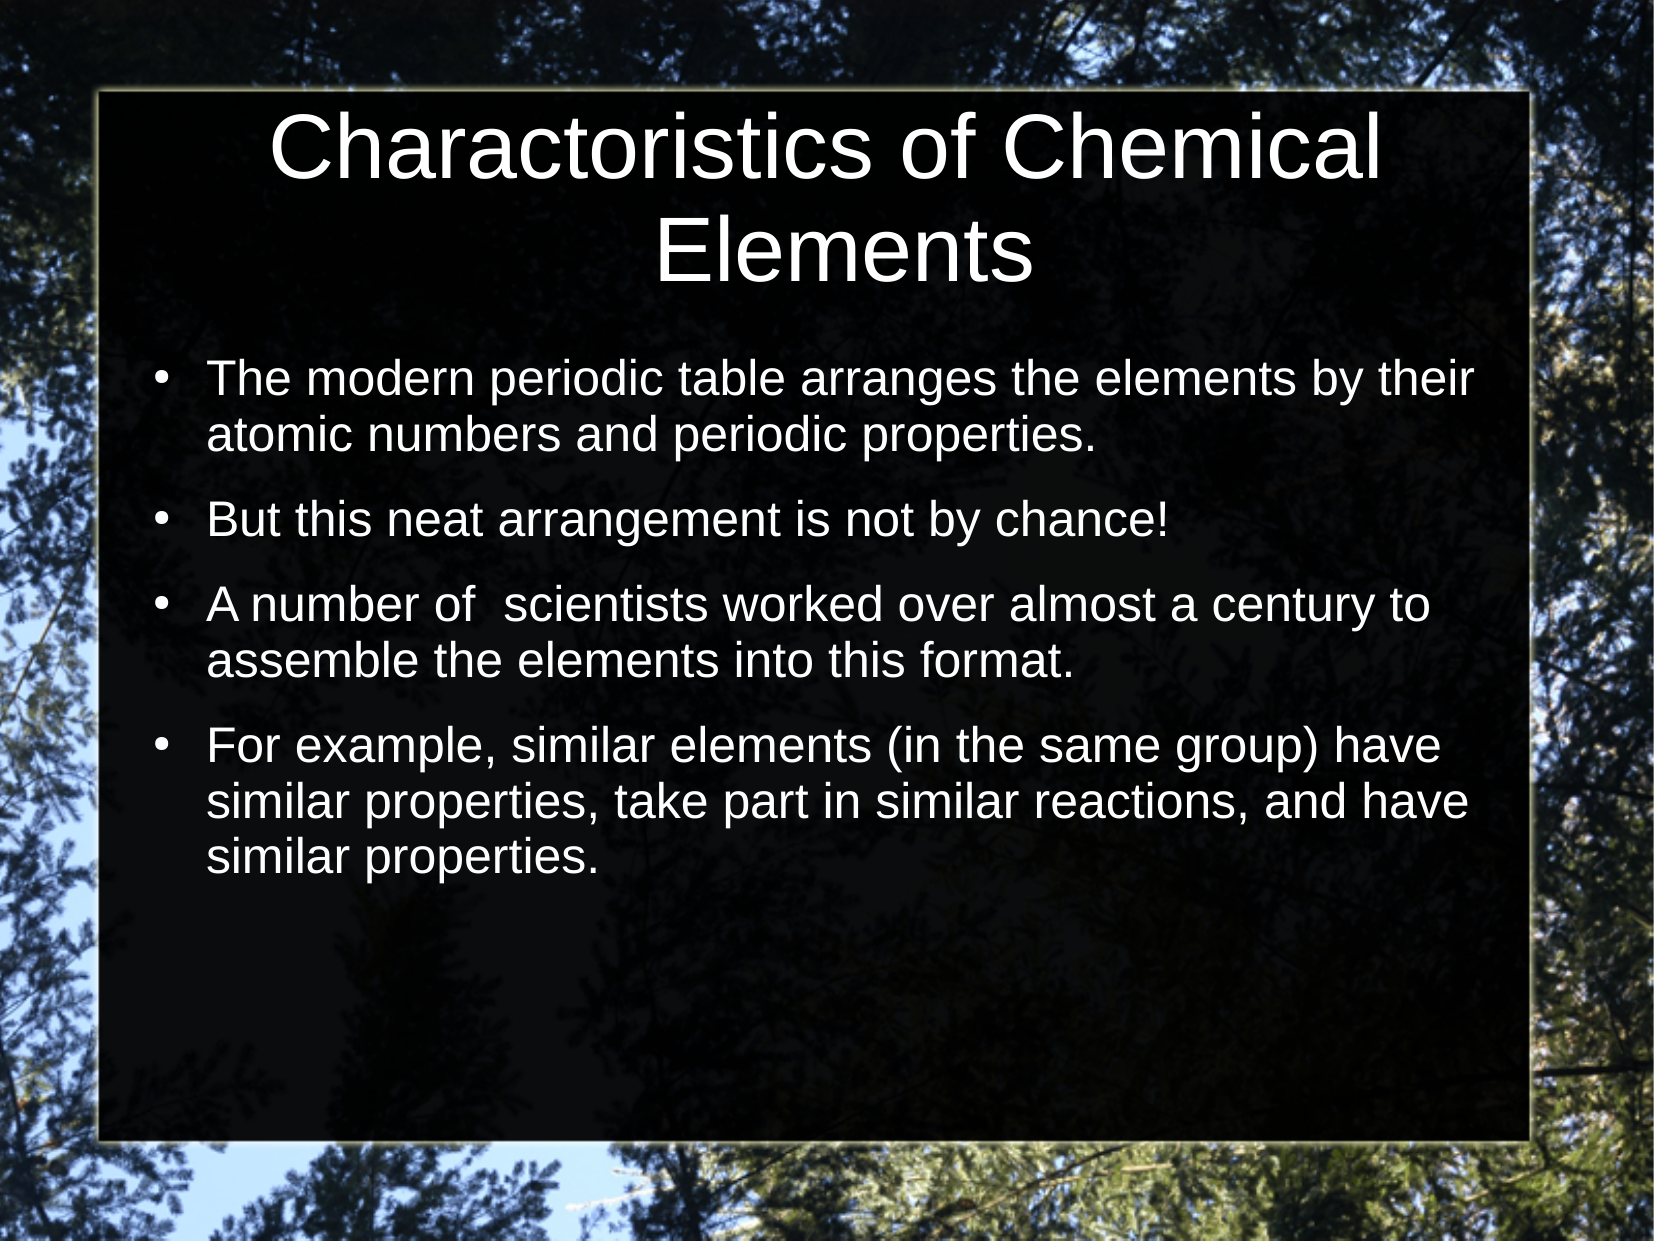

# Charactoristics of Chemical Elements
The modern periodic table arranges the elements by their atomic numbers and periodic properties.
But this neat arrangement is not by chance!
A number of scientists worked over almost a century to assemble the elements into this format.
For example, similar elements (in the same group) have similar properties, take part in similar reactions, and have similar properties.